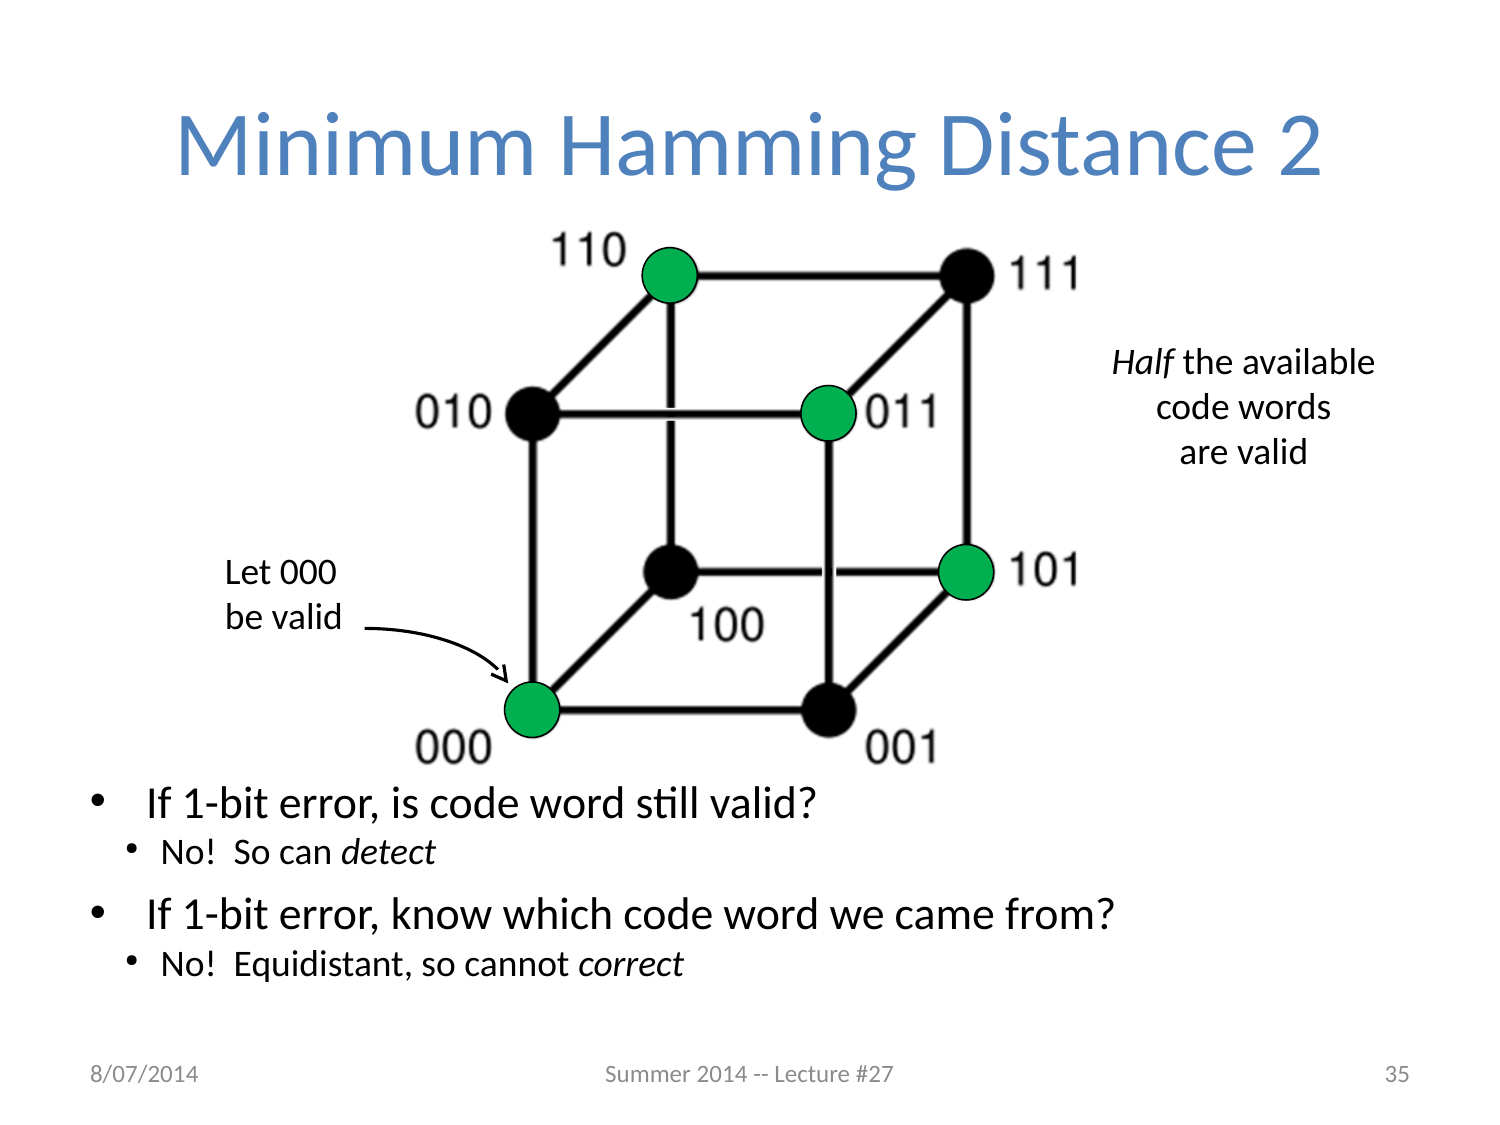

# Minimum Hamming Distance 2
Half the available
code words
are valid
Let 000 be valid
If 1-bit error, is code word still valid?
No! So can detect
If 1-bit error, know which code word we came from?
No! Equidistant, so cannot correct
8/07/2014
Summer 2014 -- Lecture #27